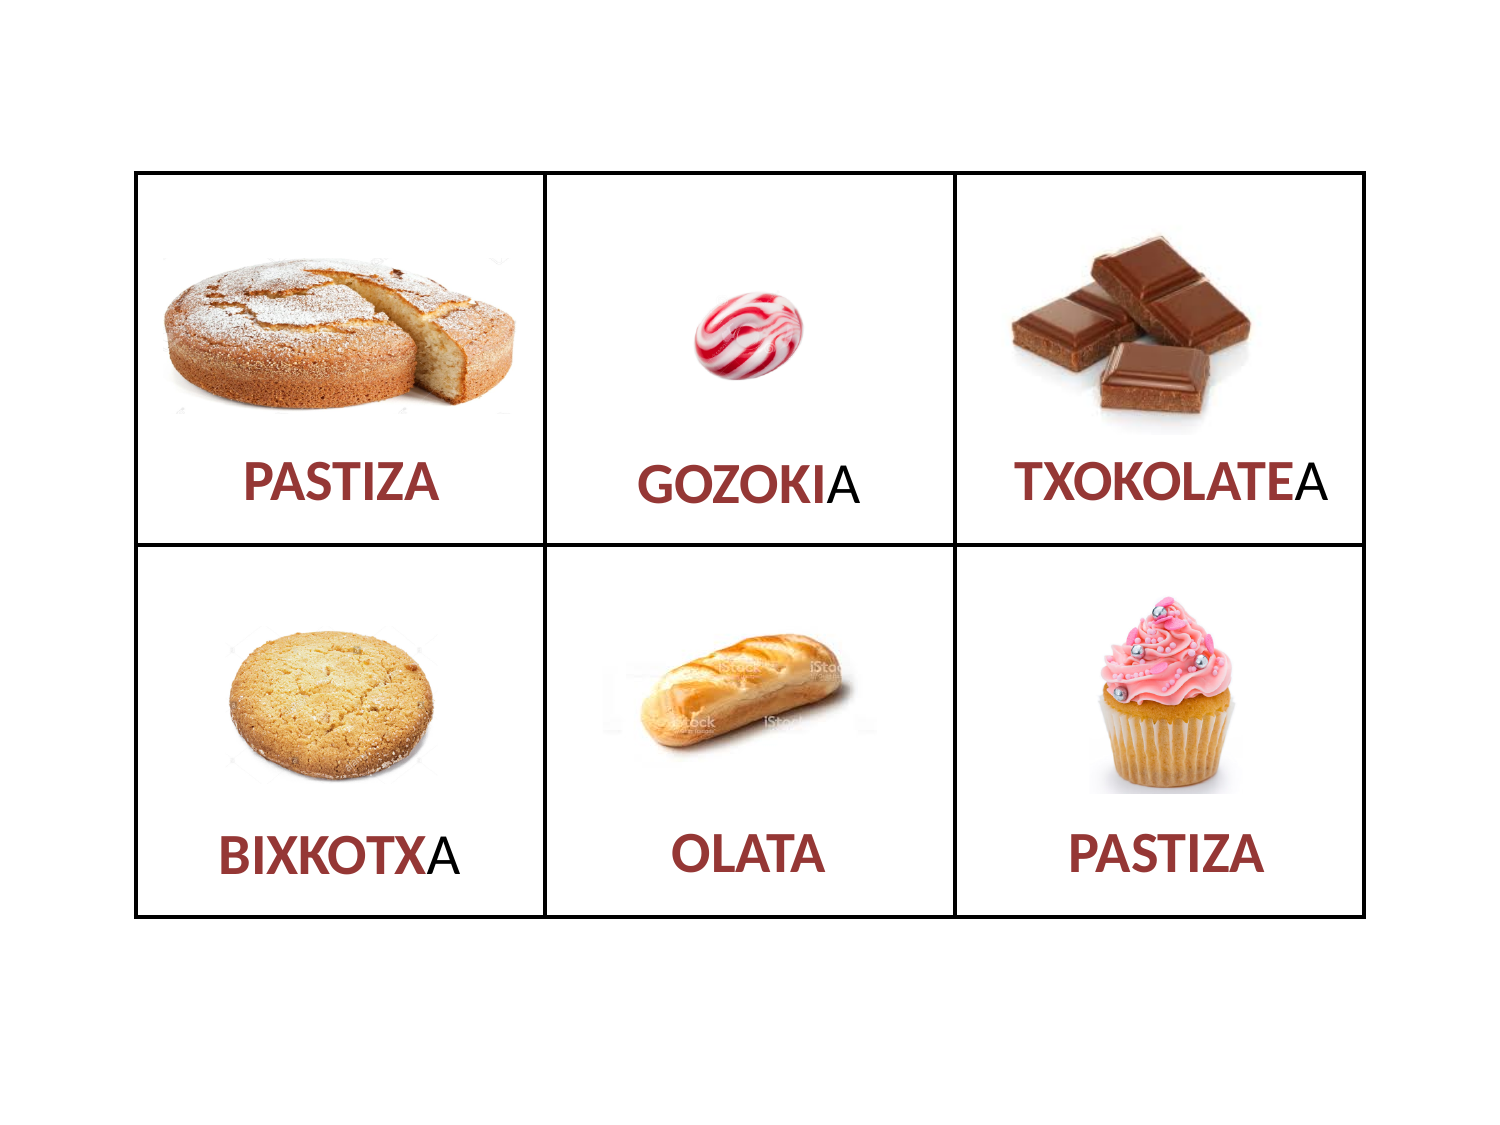

| | | |
| --- | --- | --- |
| | | |
PASTIZA
TXOKOLATEA
GOZOKIA
OLATA
PASTIZA
BIXKOTXA